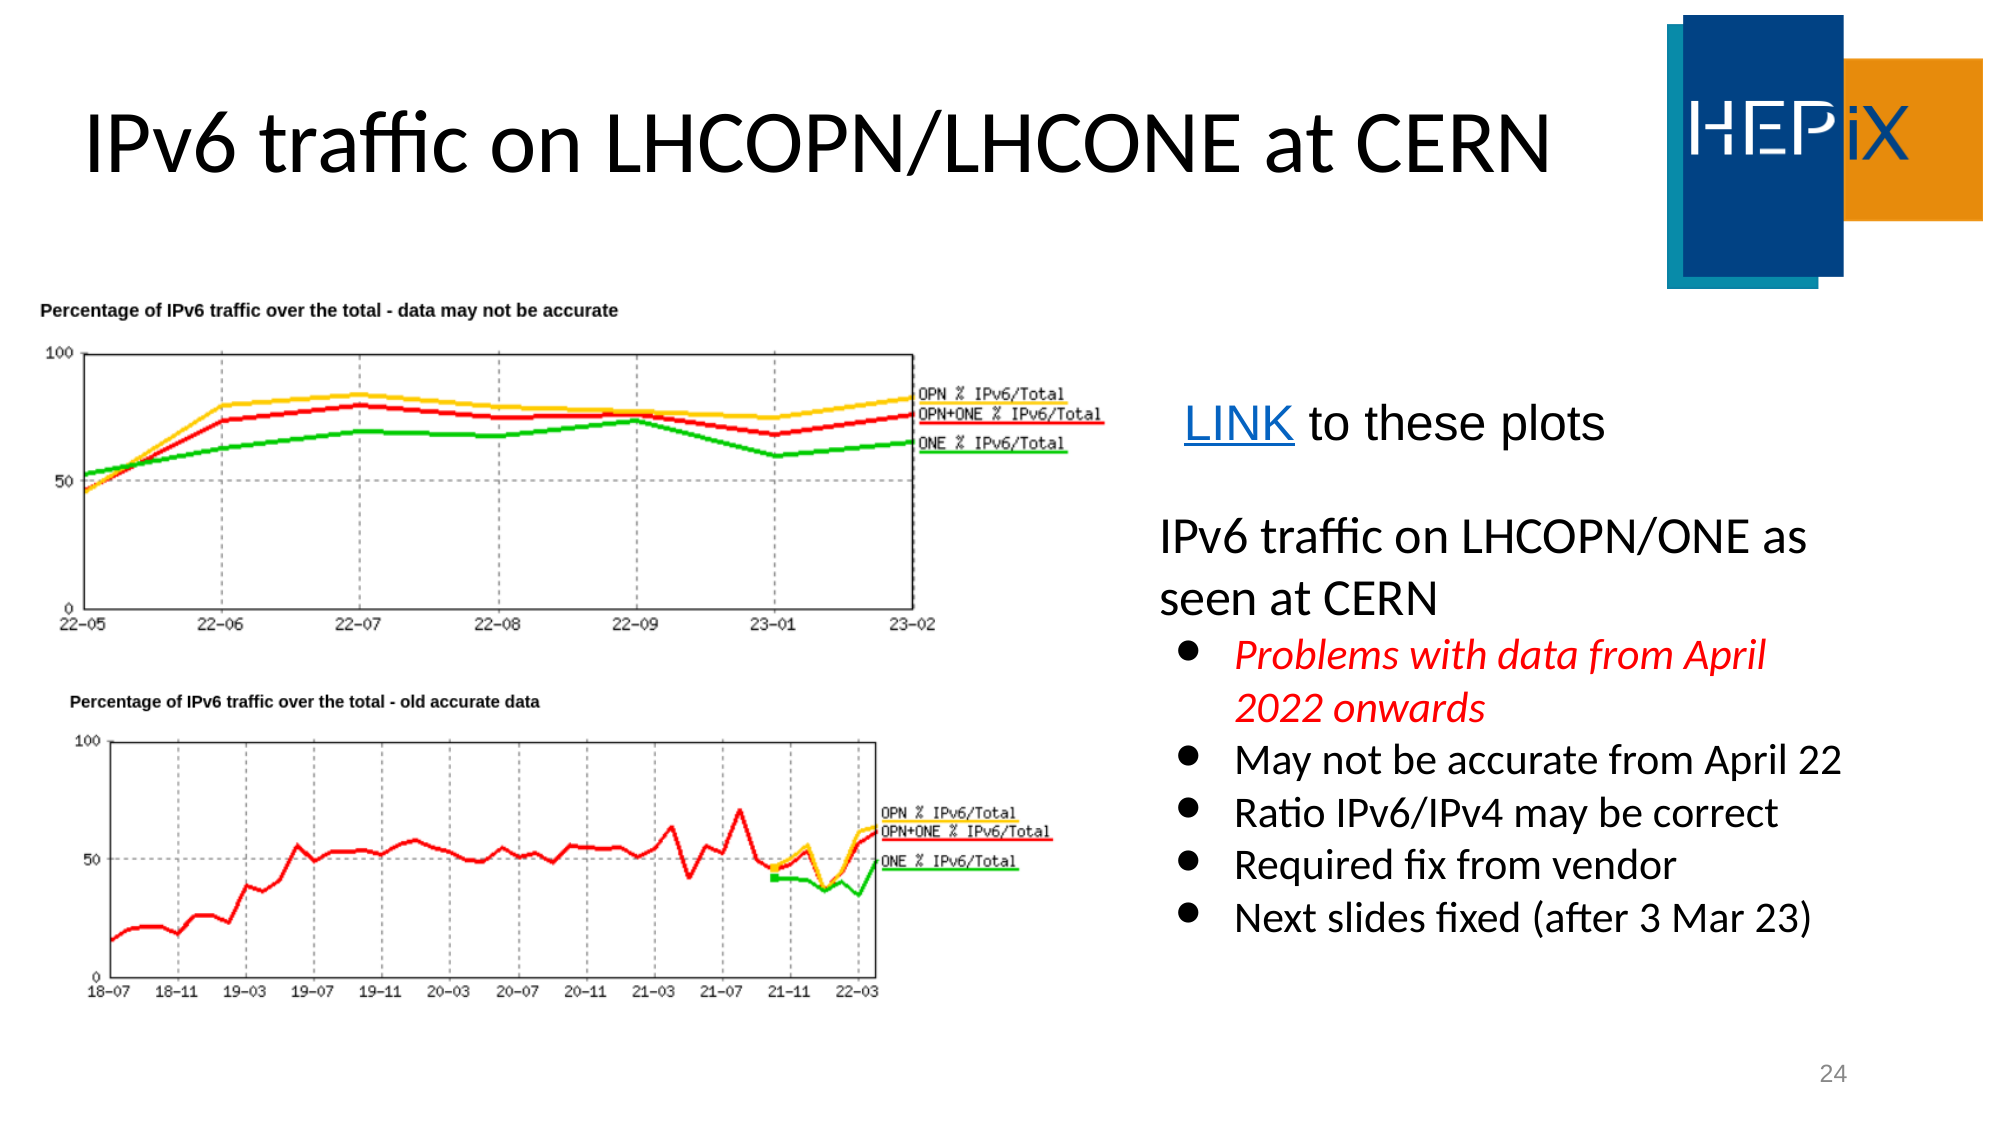

# IPv6 traffic on LHCOPN/LHCONE at CERN
LINK to these plots
IPv6 traffic on LHCOPN/ONE as seen at CERN
Problems with data from April 2022 onwards
May not be accurate from April 22
Ratio IPv6/IPv4 may be correct
Required fix from vendor
Next slides fixed (after 3 Mar 23)